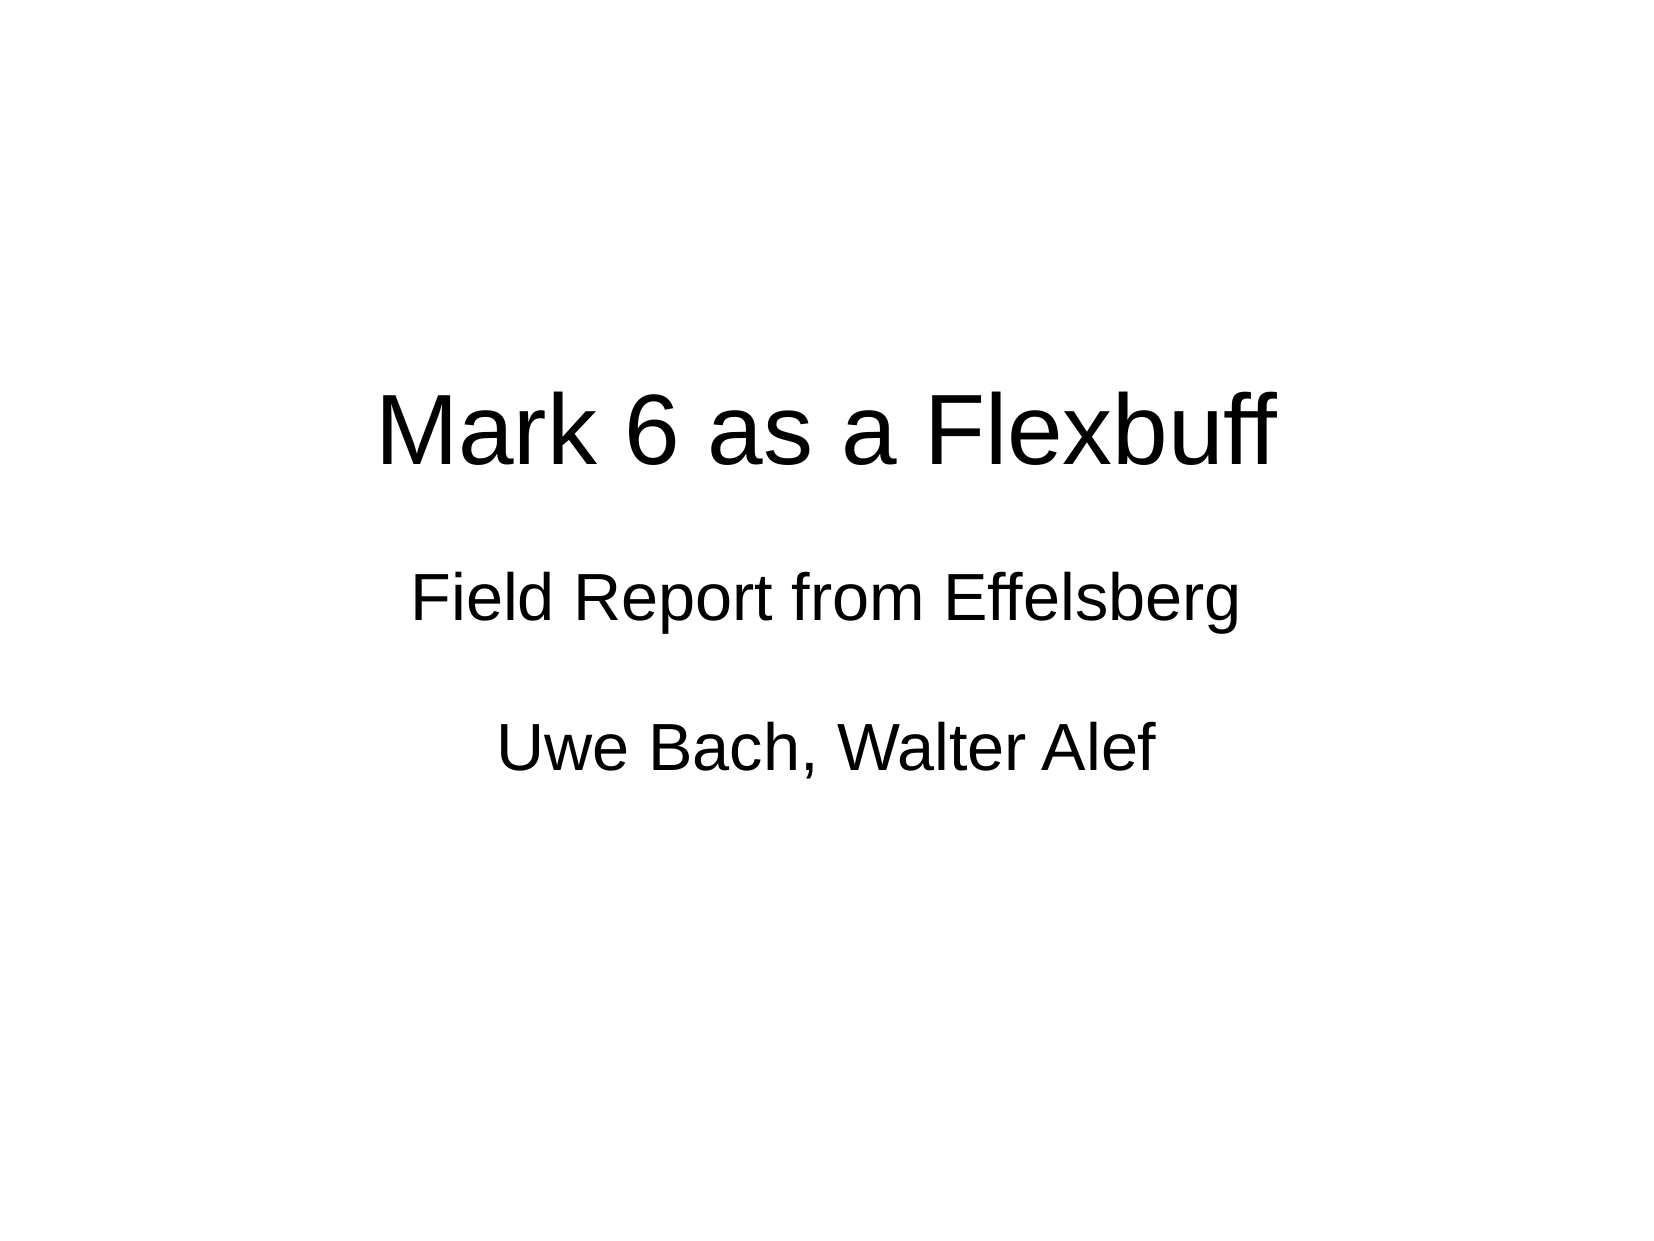

# Mark 6 as a Flexbuff
Field Report from Effelsberg
Uwe Bach, Walter Alef